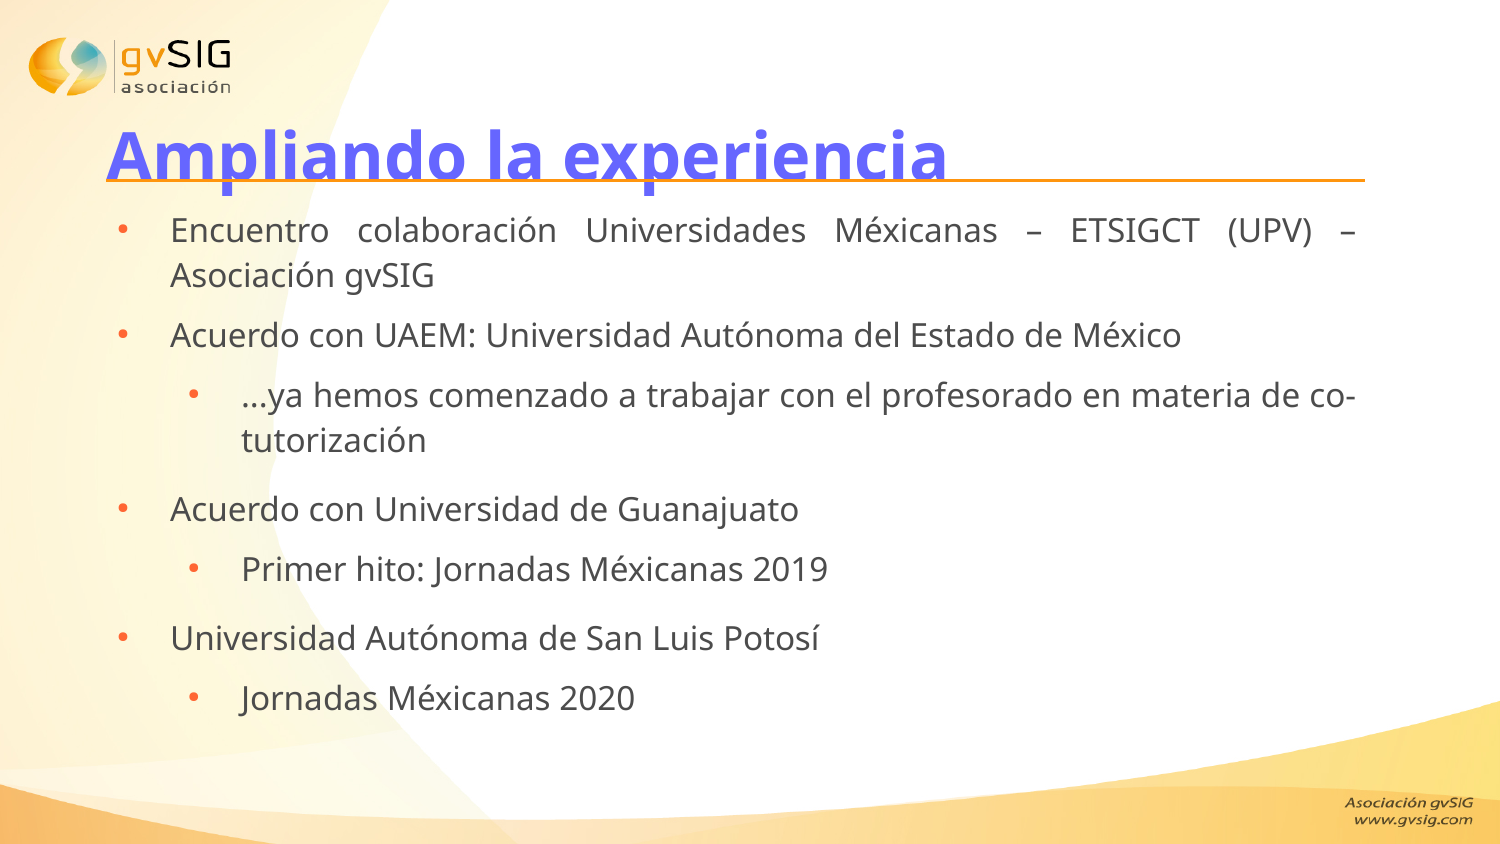

# Ampliando la experiencia
Encuentro colaboración Universidades Méxicanas – ETSIGCT (UPV) – Asociación gvSIG
Acuerdo con UAEM: Universidad Autónoma del Estado de México
...ya hemos comenzado a trabajar con el profesorado en materia de co-tutorización
Acuerdo con Universidad de Guanajuato
Primer hito: Jornadas Méxicanas 2019
Universidad Autónoma de San Luis Potosí
Jornadas Méxicanas 2020